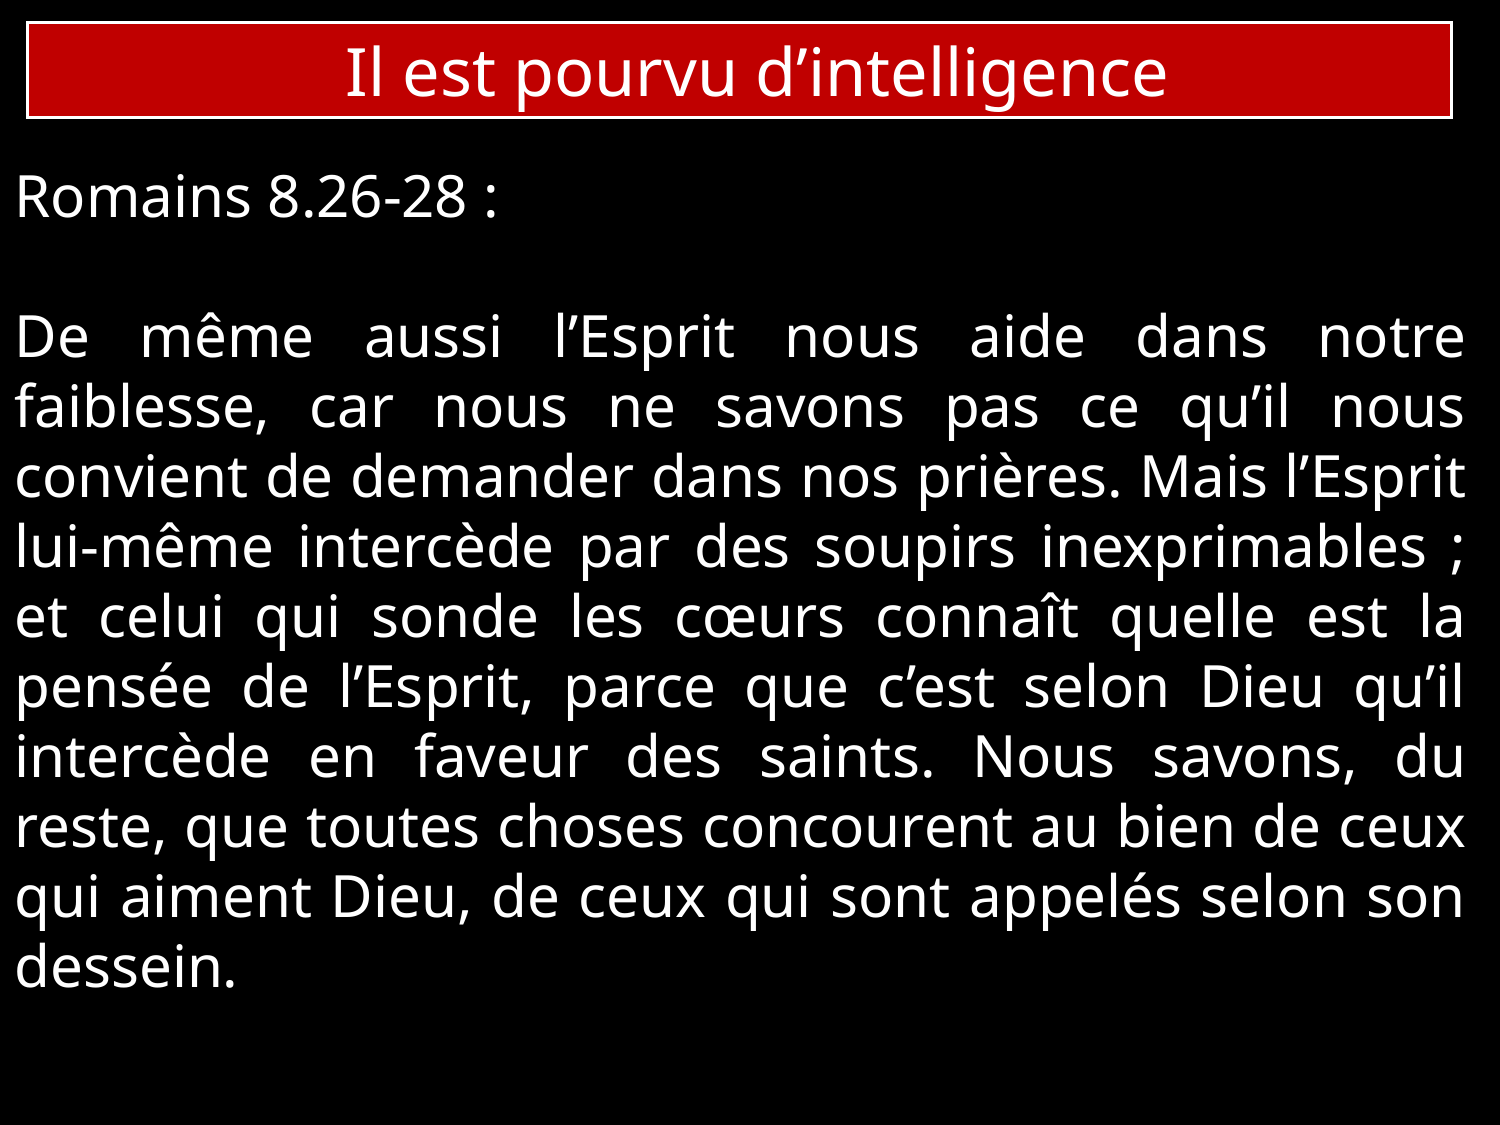

Il est pourvu d’intelligence
Romains 8.26-28 :
De même aussi l’Esprit nous aide dans notre faiblesse, car nous ne savons pas ce qu’il nous convient de demander dans nos prières. Mais l’Esprit lui-même intercède par des soupirs inexprimables ; et celui qui sonde les cœurs connaît quelle est la pensée de l’Esprit, parce que c’est selon Dieu qu’il intercède en faveur des saints. Nous savons, du reste, que toutes choses concourent au bien de ceux qui aiment Dieu, de ceux qui sont appelés selon son dessein.